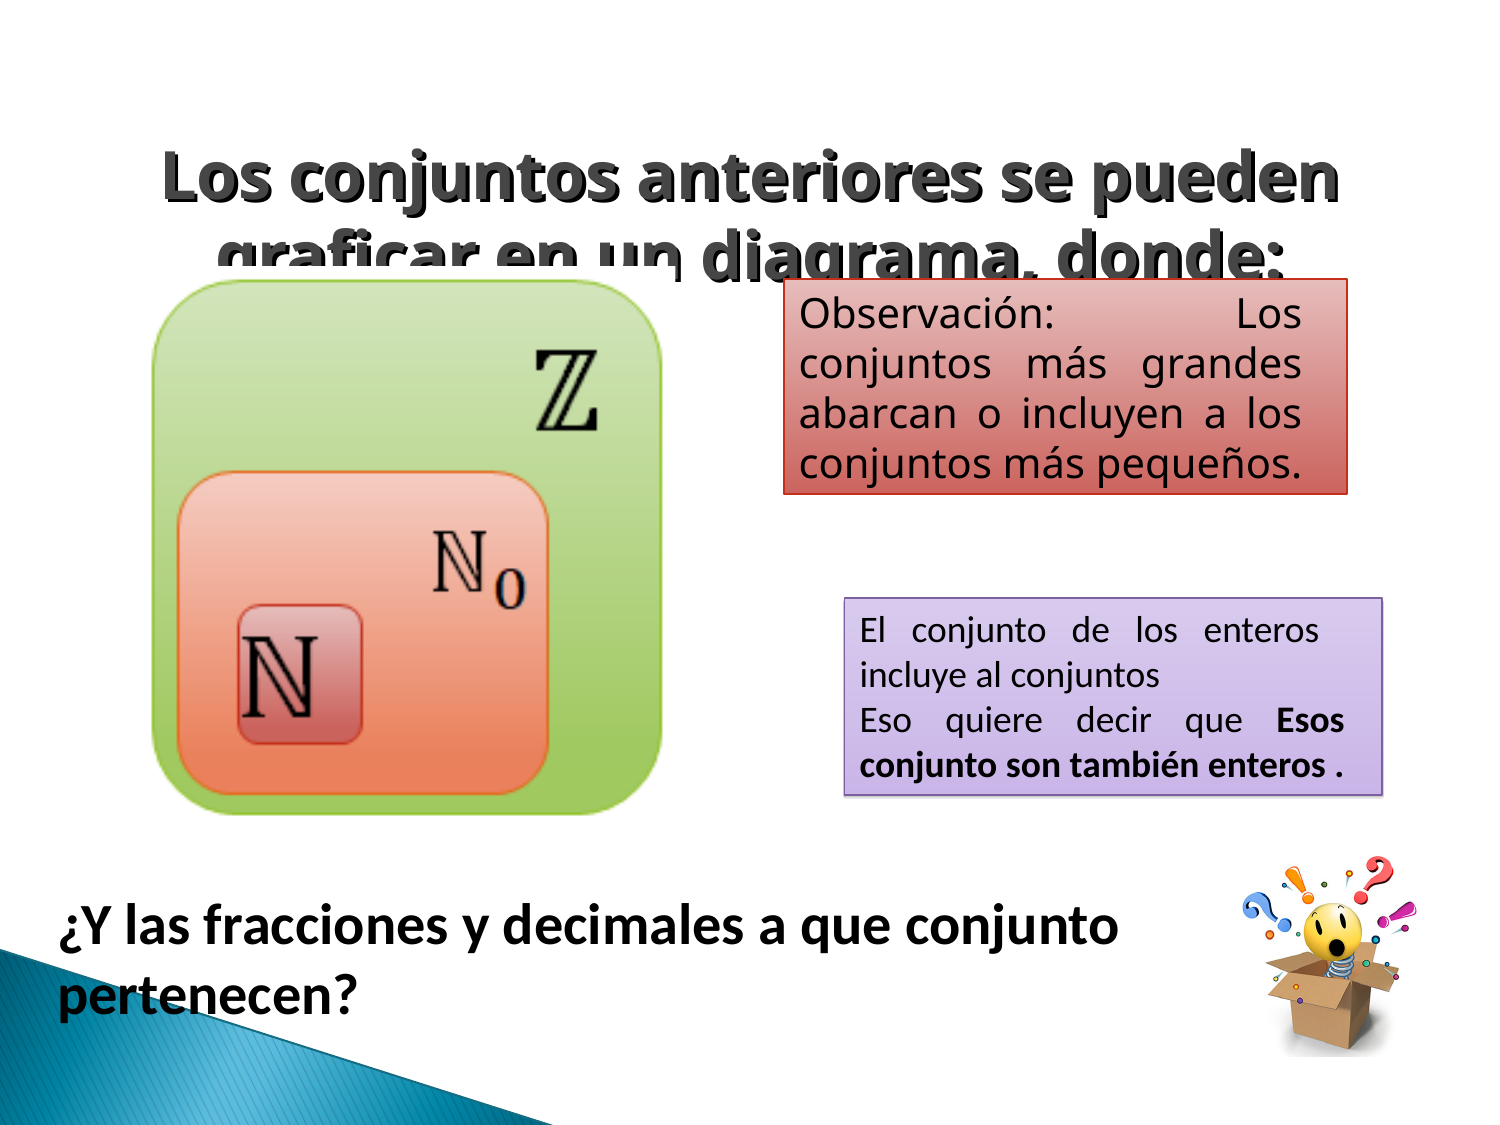

# Los conjuntos anteriores se pueden graficar en un diagrama, donde:
Observación: Los conjuntos más grandes abarcan o incluyen a los conjuntos más pequeños.
El conjunto de los enteros incluye al conjuntos
Eso quiere decir que Esos conjunto son también enteros .
¿Y las fracciones y decimales a que conjunto pertenecen?